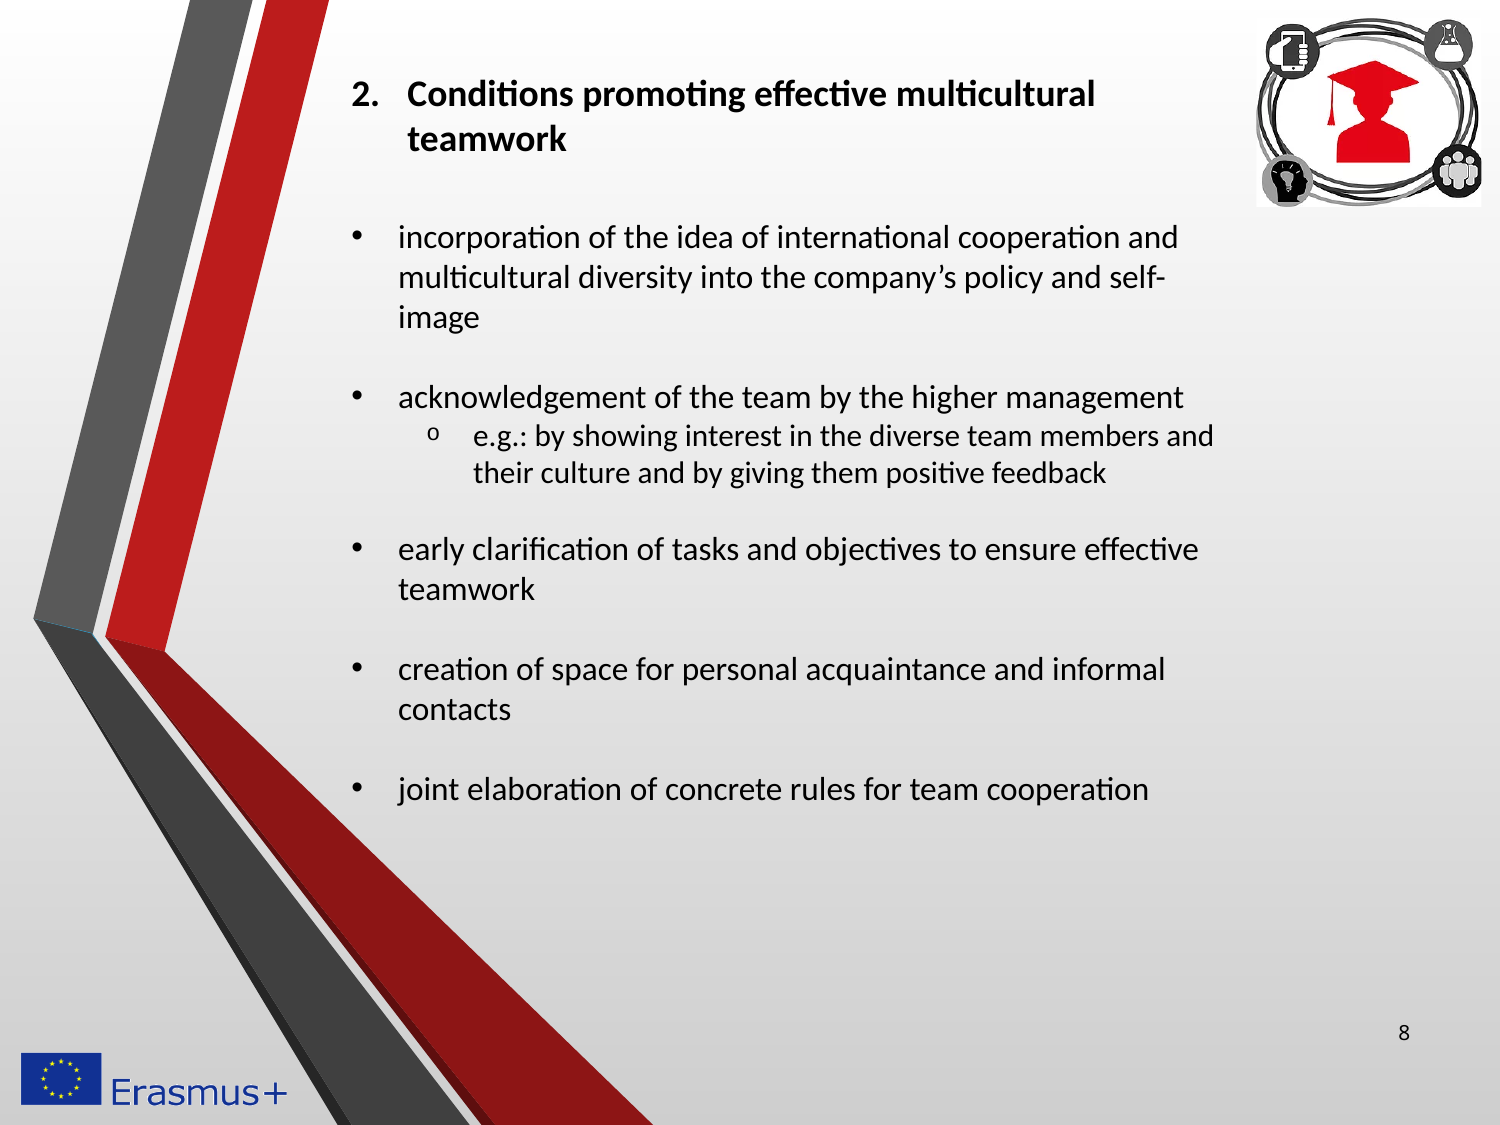

Conditions promoting effective multicultural teamwork
incorporation of the idea of international cooperation and multicultural diversity into the company’s policy and self-image
acknowledgement of the team by the higher management
e.g.: by showing interest in the diverse team members and their culture and by giving them positive feedback
early clarification of tasks and objectives to ensure effective teamwork
creation of space for personal acquaintance and informal contacts
joint elaboration of concrete rules for team cooperation